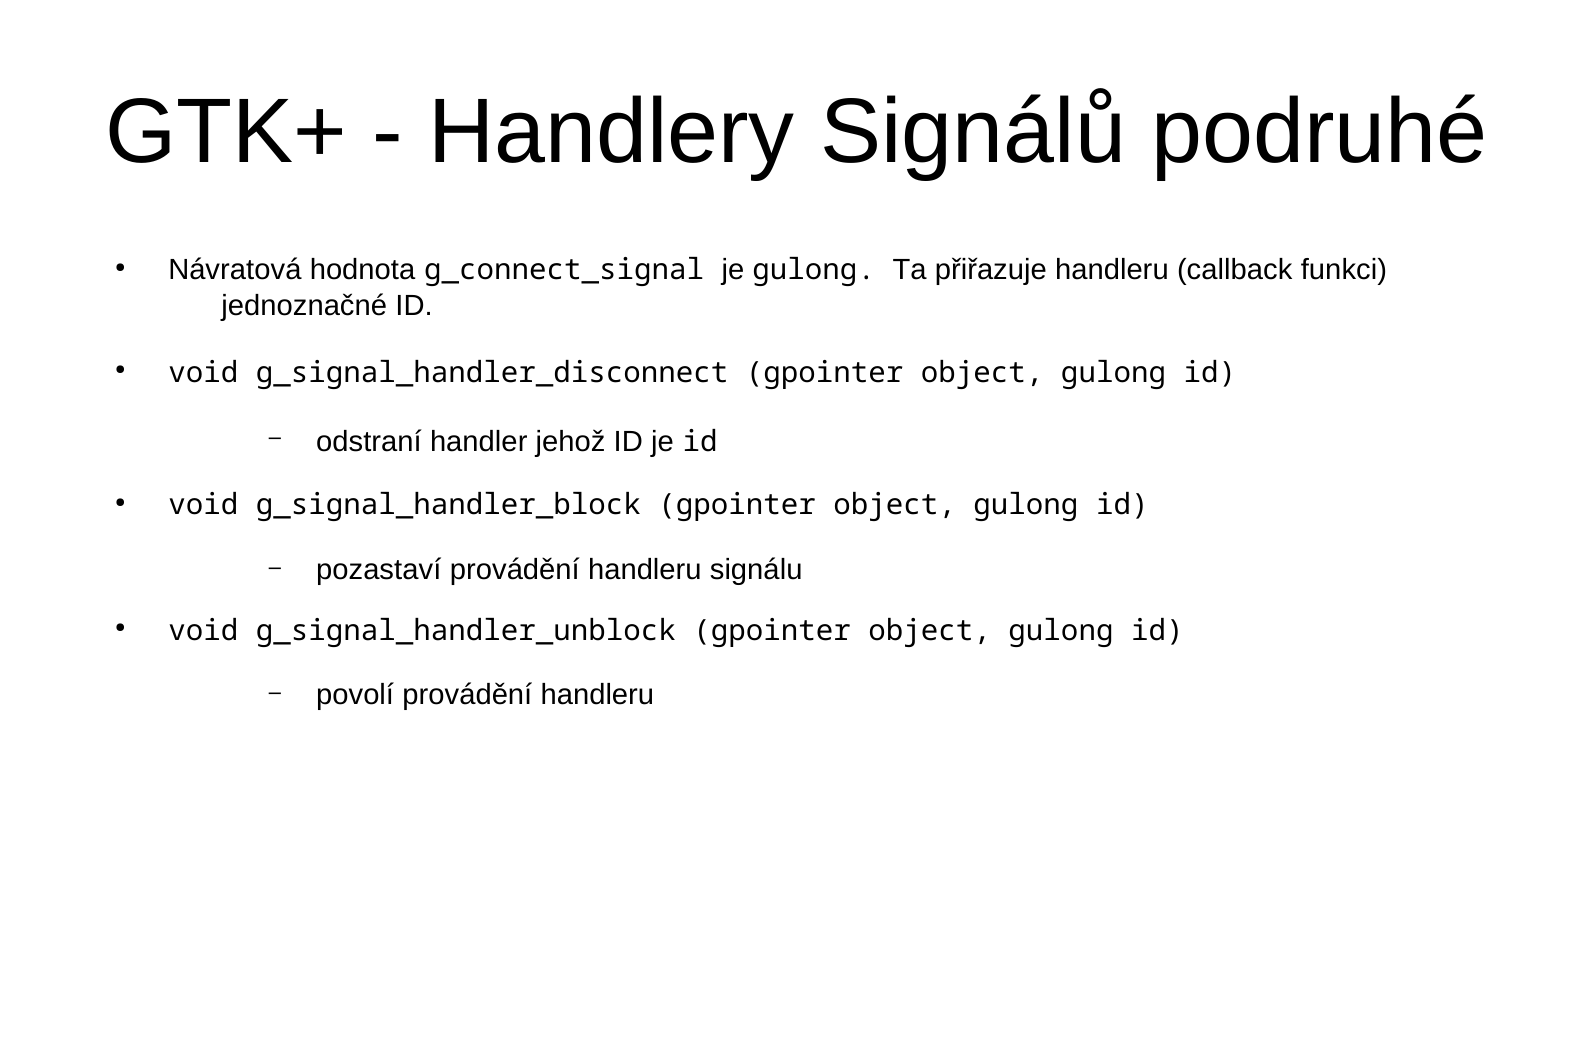

# GTK+ - Handlery Signálů podruhé
Návratová hodnota g_connect_signal je gulong. Ta přiřazuje handleru (callback funkci) jednoznačné ID.
void g_signal_handler_disconnect (gpointer object, gulong id)
odstraní handler jehož ID je id
void g_signal_handler_block (gpointer object, gulong id)
pozastaví provádění handleru signálu
void g_signal_handler_unblock (gpointer object, gulong id)
povolí provádění handleru